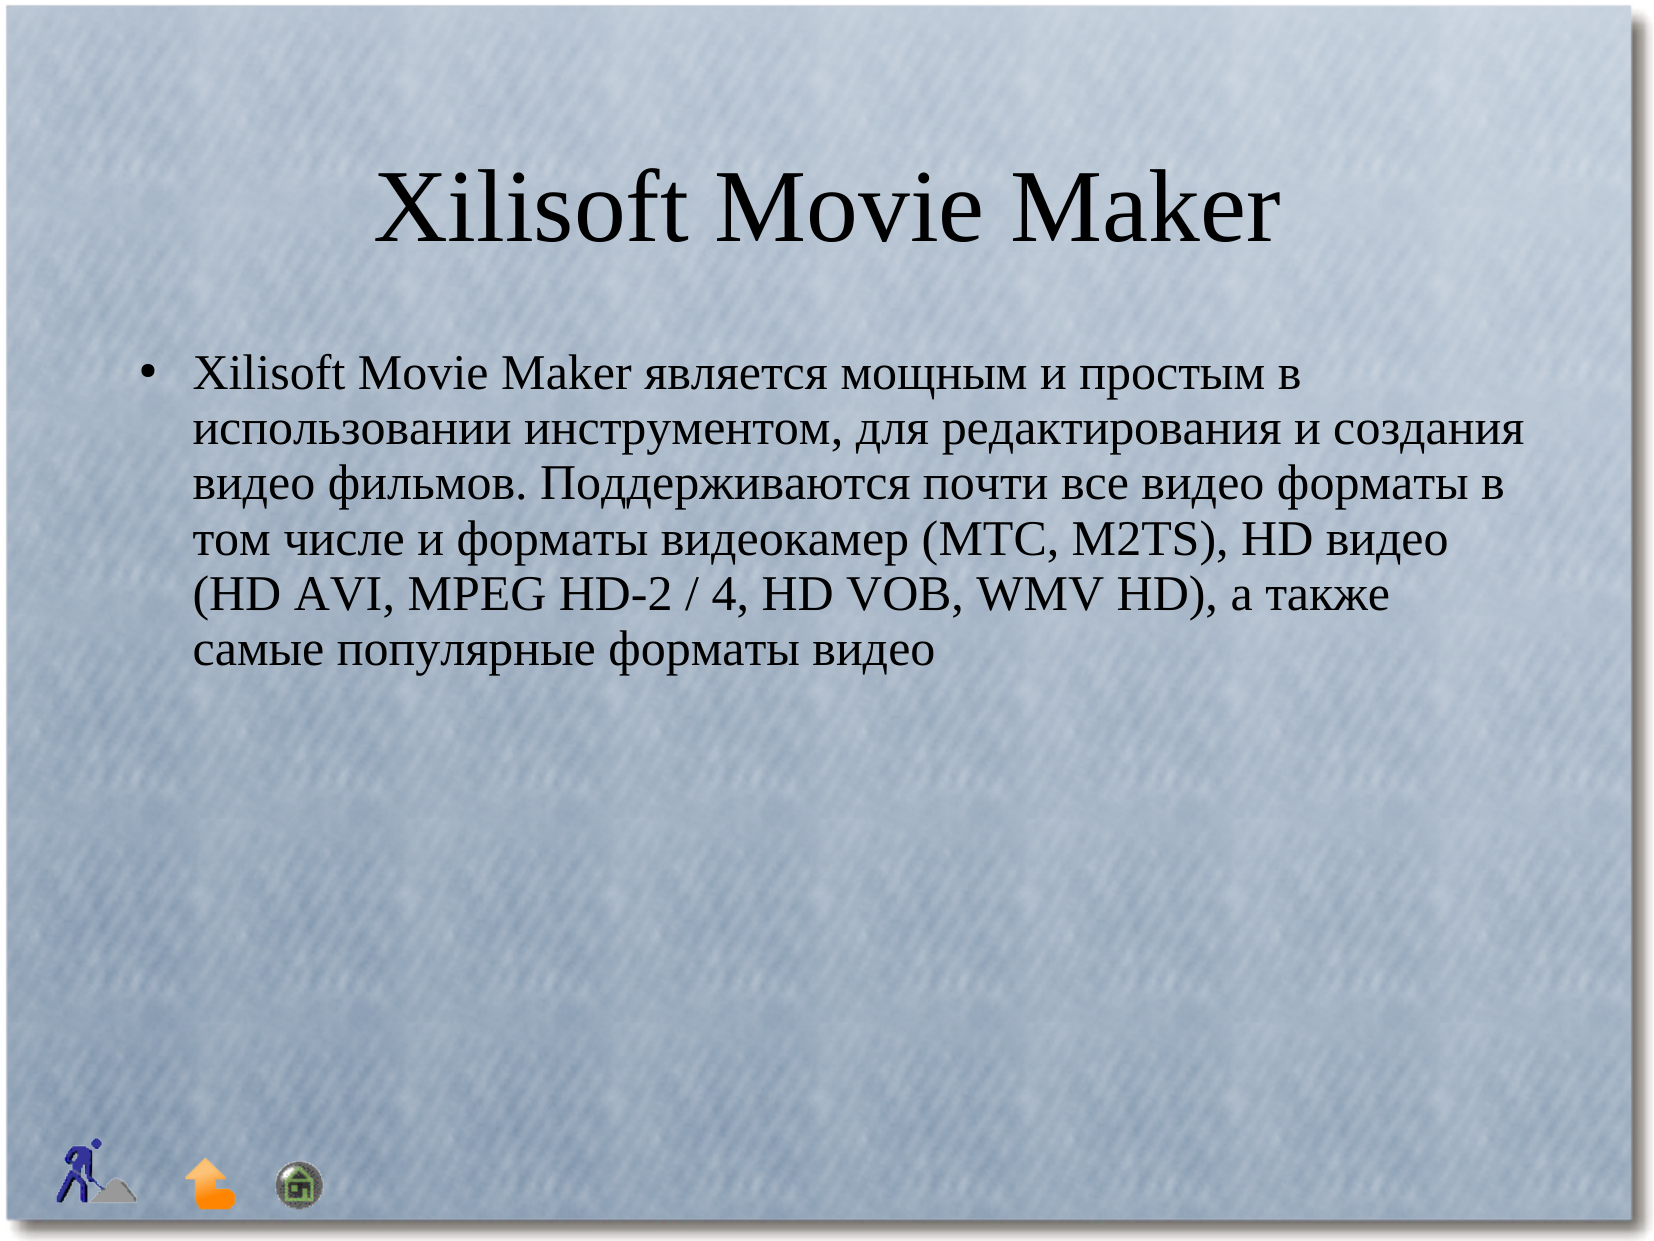

# Xilisoft Movie Maker
Xilisoft Movie Maker является мощным и простым в использовании инструментом, для редактирования и создания видео фильмов. Поддерживаются почти все видео форматы в том числе и форматы видеокамер (МТС, M2TS), HD видео (HD AVI, MPEG HD-2 / 4, HD VOB, WMV HD), а также самые популярные форматы видео